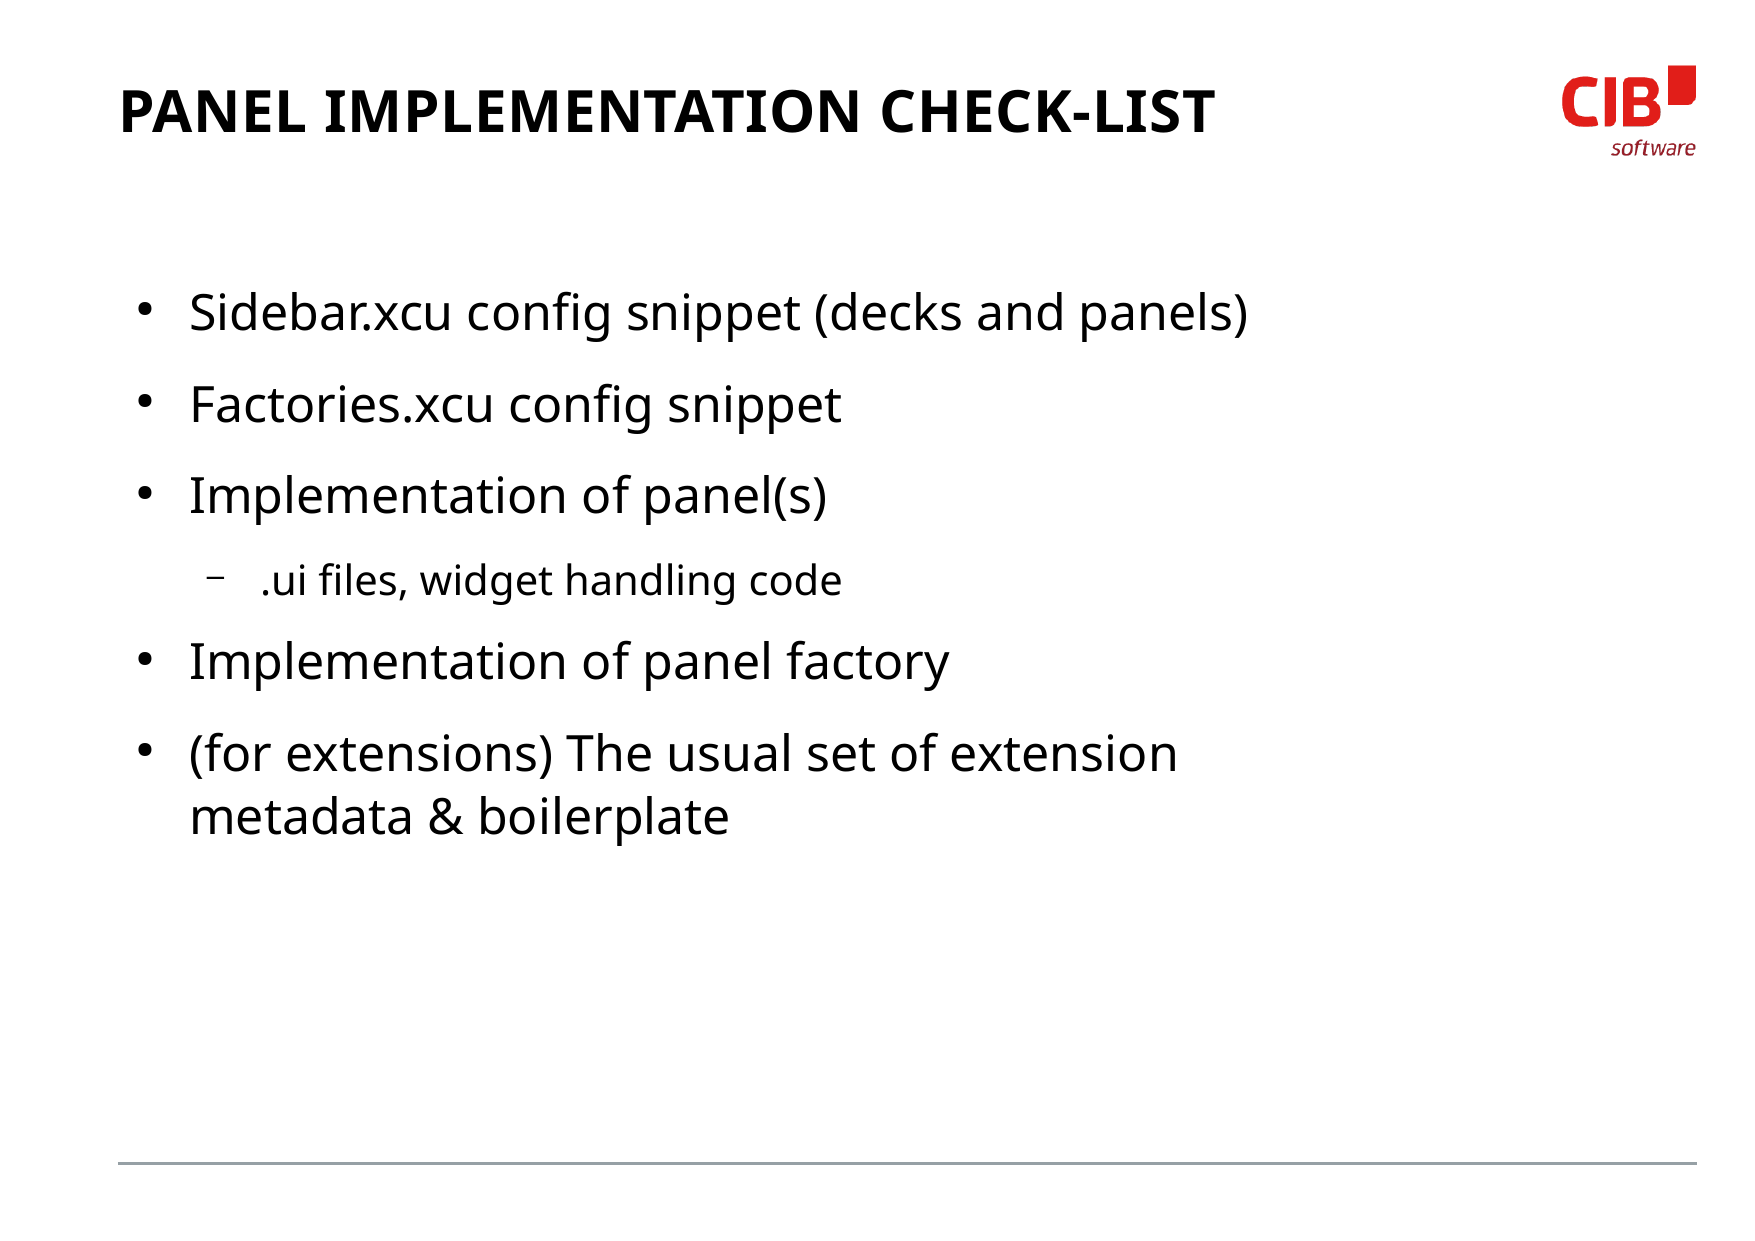

# Panel Implementation Check-Listl
Sidebar.xcu config snippet (decks and panels)
Factories.xcu config snippet
Implementation of panel(s)
.ui files, widget handling code
Implementation of panel factory
(for extensions) The usual set of extension metadata & boilerplate